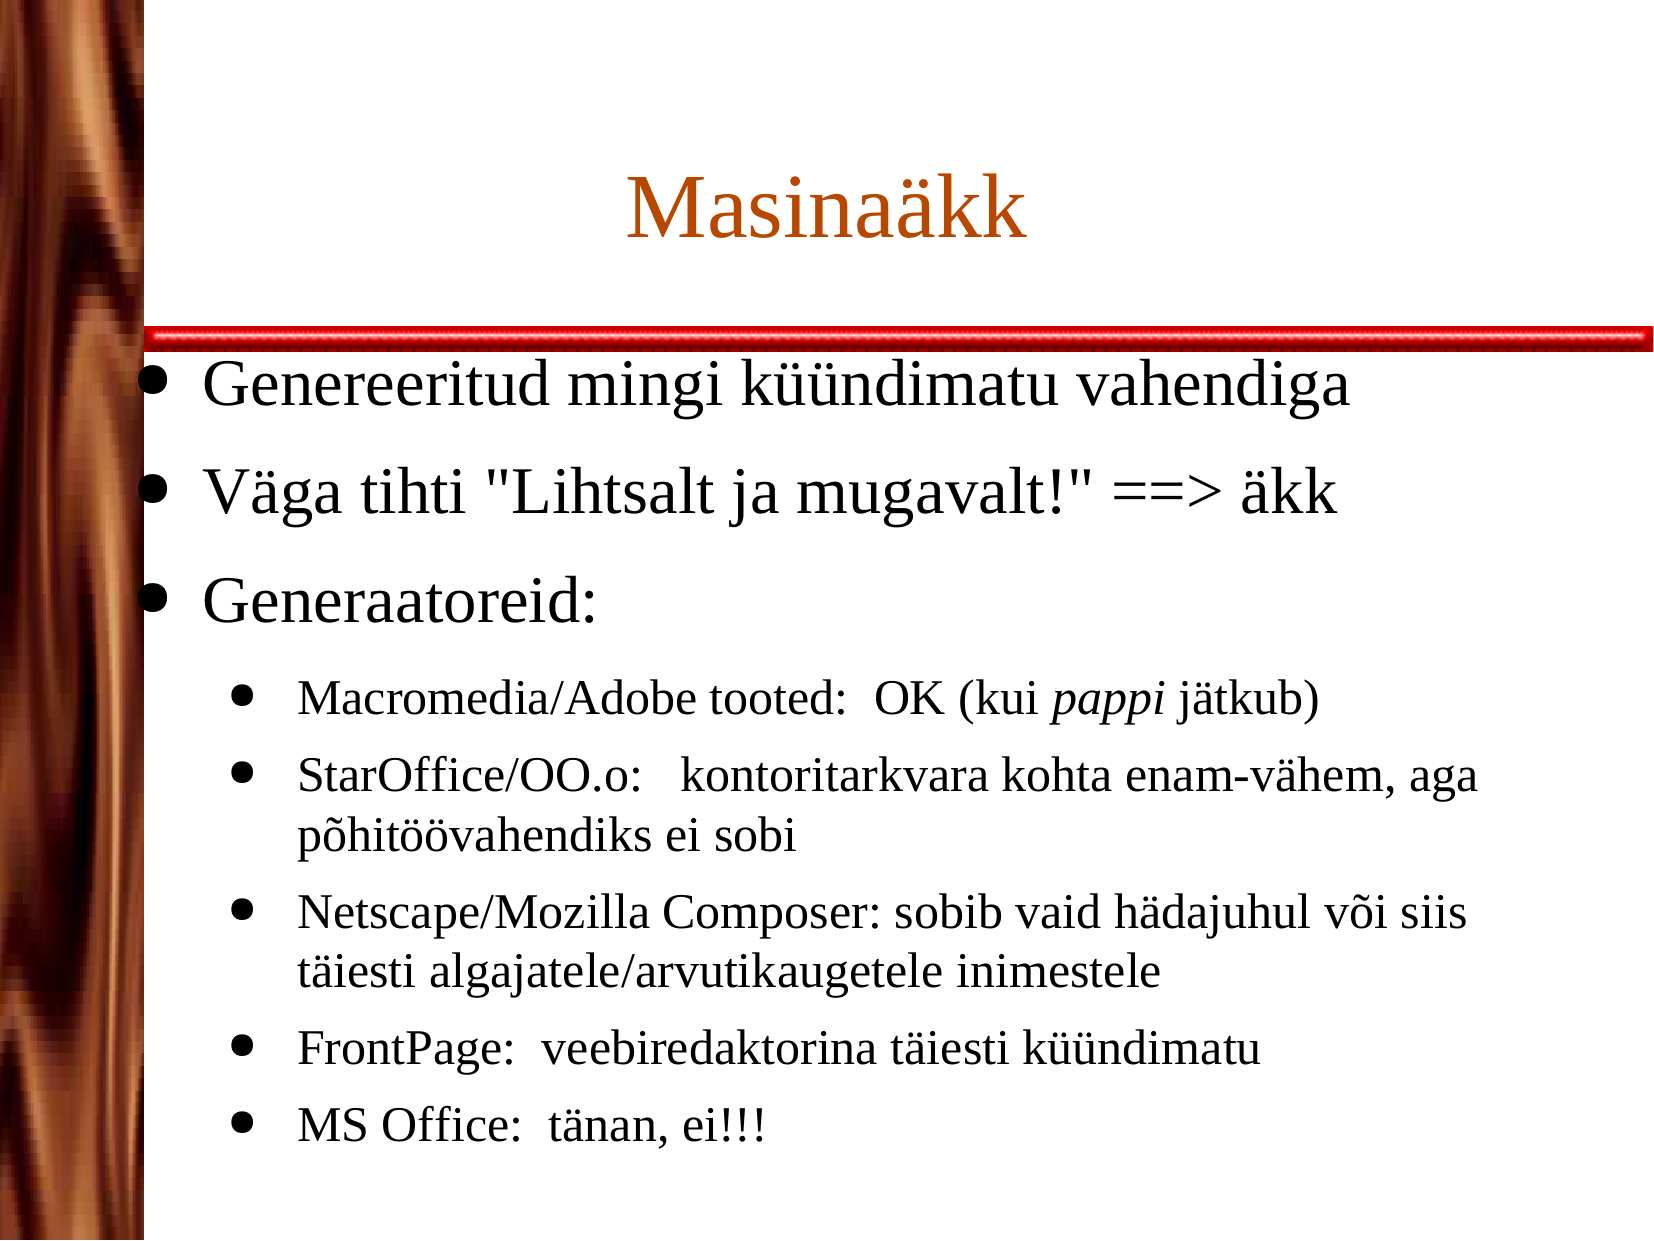

# Masinaäkk
Genereeritud mingi küündimatu vahendiga
Väga tihti "Lihtsalt ja mugavalt!" ==> äkk
Generaatoreid:
Macromedia/Adobe tooted: OK (kui pappi jätkub)
StarOffice/OO.o: kontoritarkvara kohta enam-vähem, aga põhitöövahendiks ei sobi
Netscape/Mozilla Composer: sobib vaid hädajuhul või siis täiesti algajatele/arvutikaugetele inimestele
FrontPage: veebiredaktorina täiesti küündimatu
MS Office: tänan, ei!!!